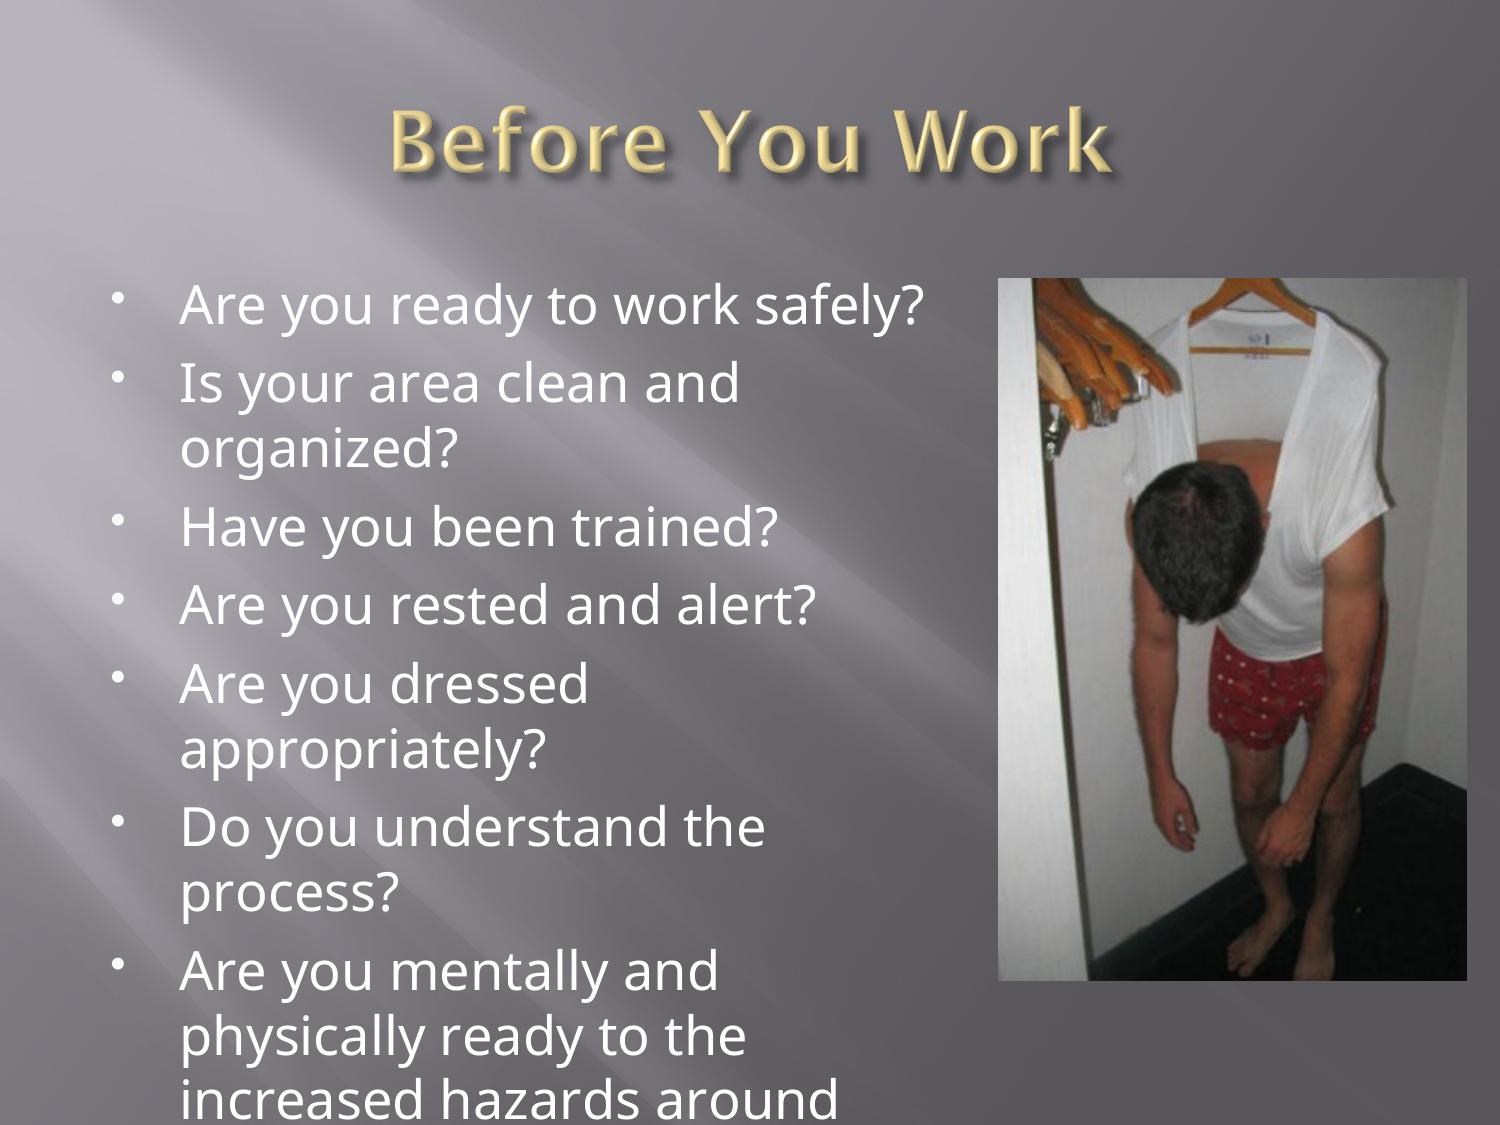

# Are you ready to work safely?
Is your area clean and organized?
Have you been trained?
Are you rested and alert?
Are you dressed appropriately?
Do you understand the process?
Are you mentally and physically ready to the increased hazards around you.